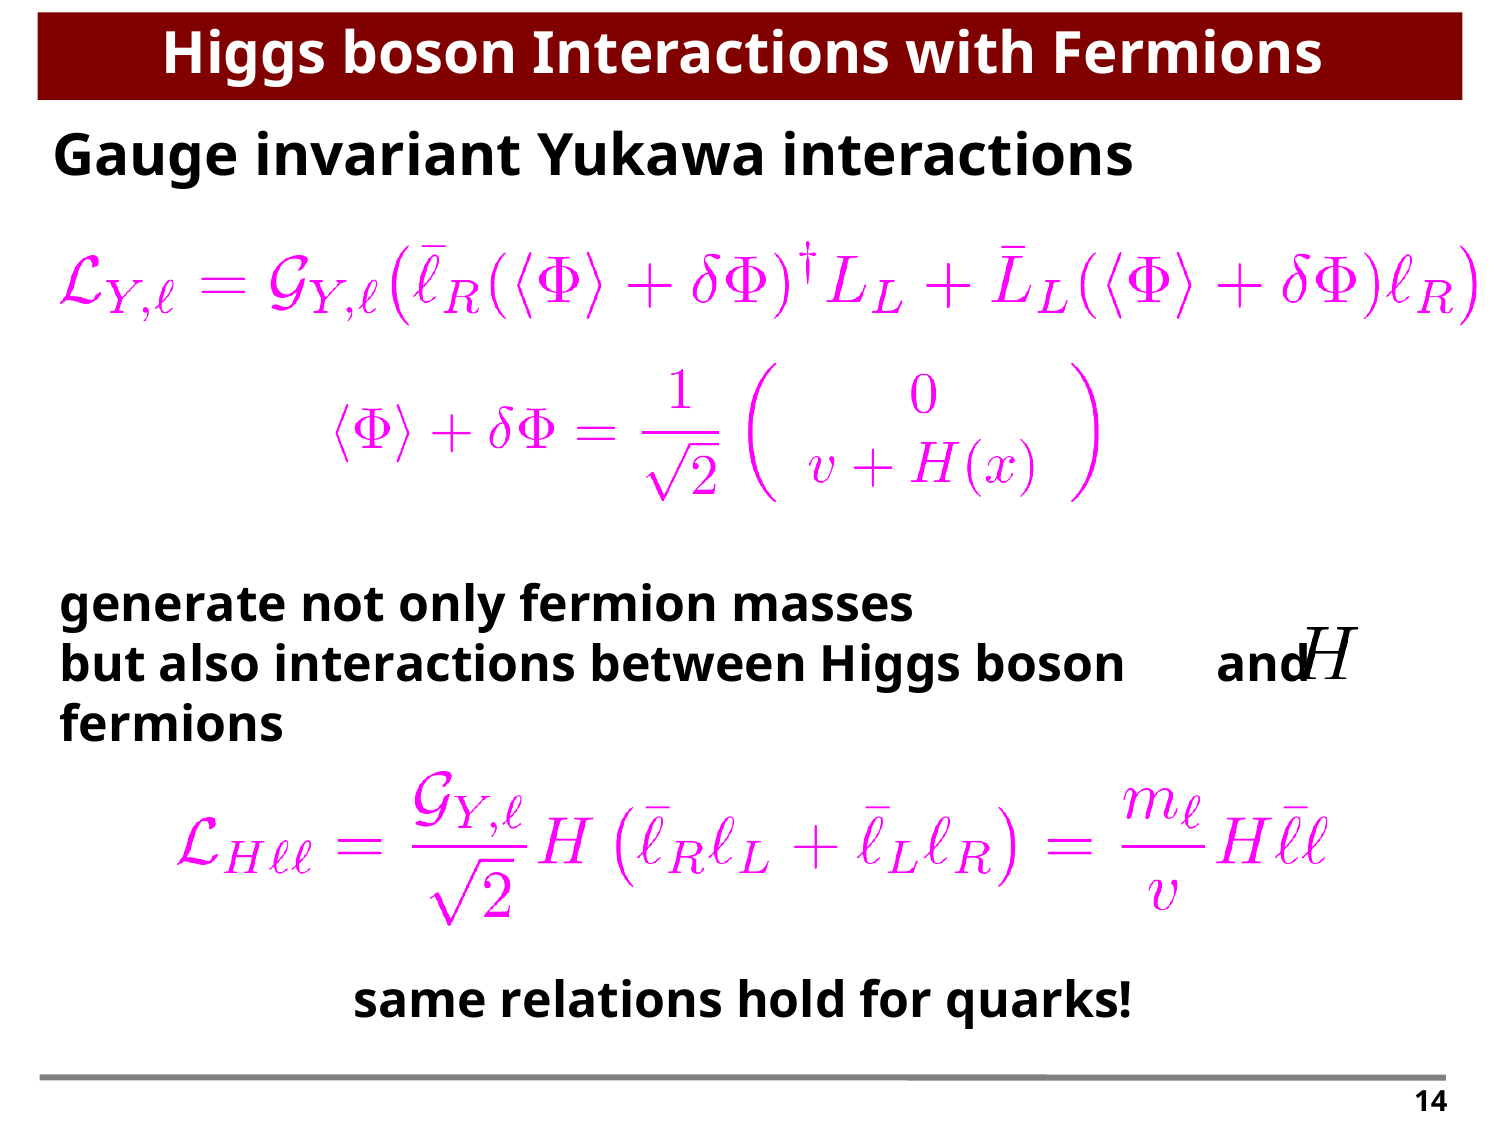

#
Higgs boson Interactions with Fermions
Gauge invariant Yukawa interactions
generate not only fermion masses
but also interactions between Higgs boson and fermions
same relations hold for quarks!